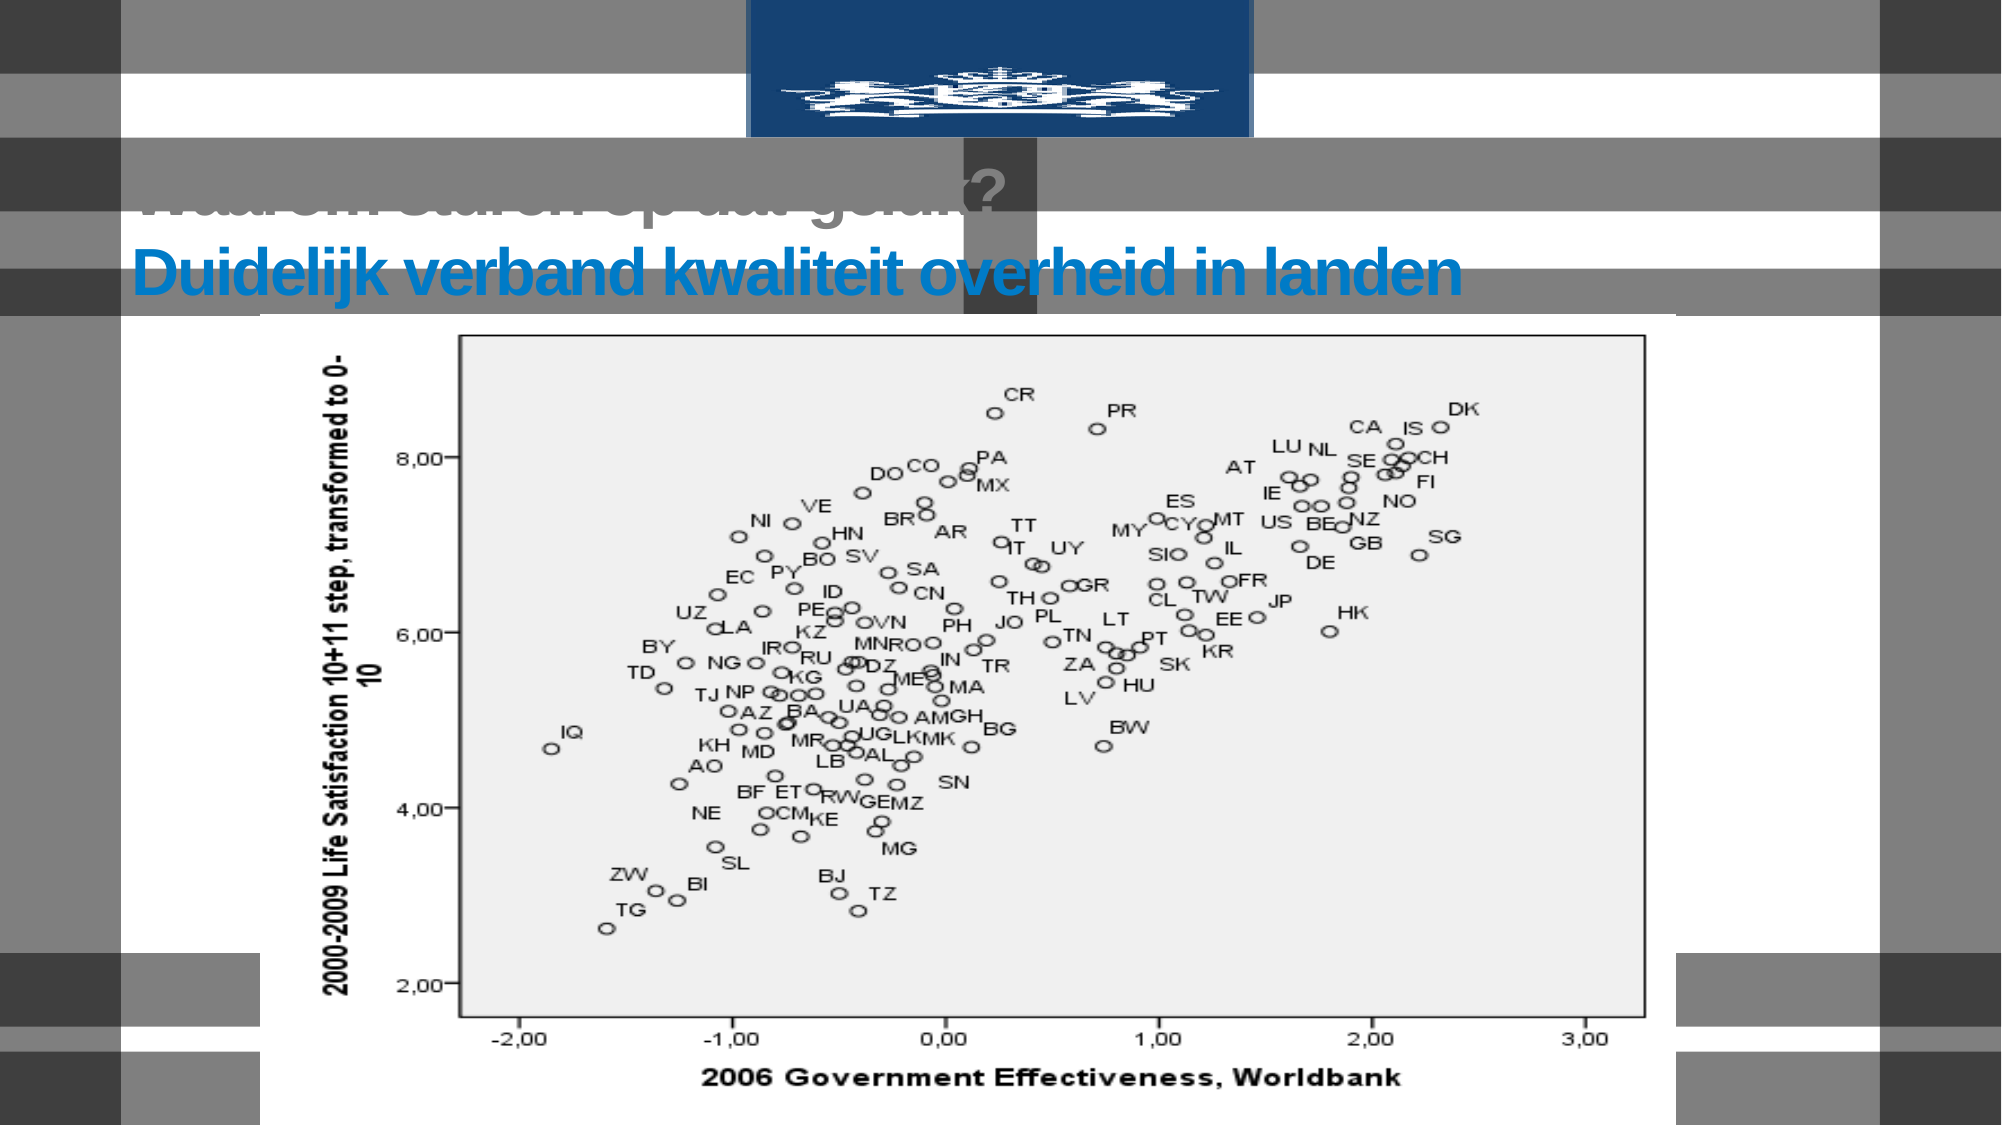

# Waarom sturen op dat geluk? Duidelijk verband kwaliteit overheid in landen